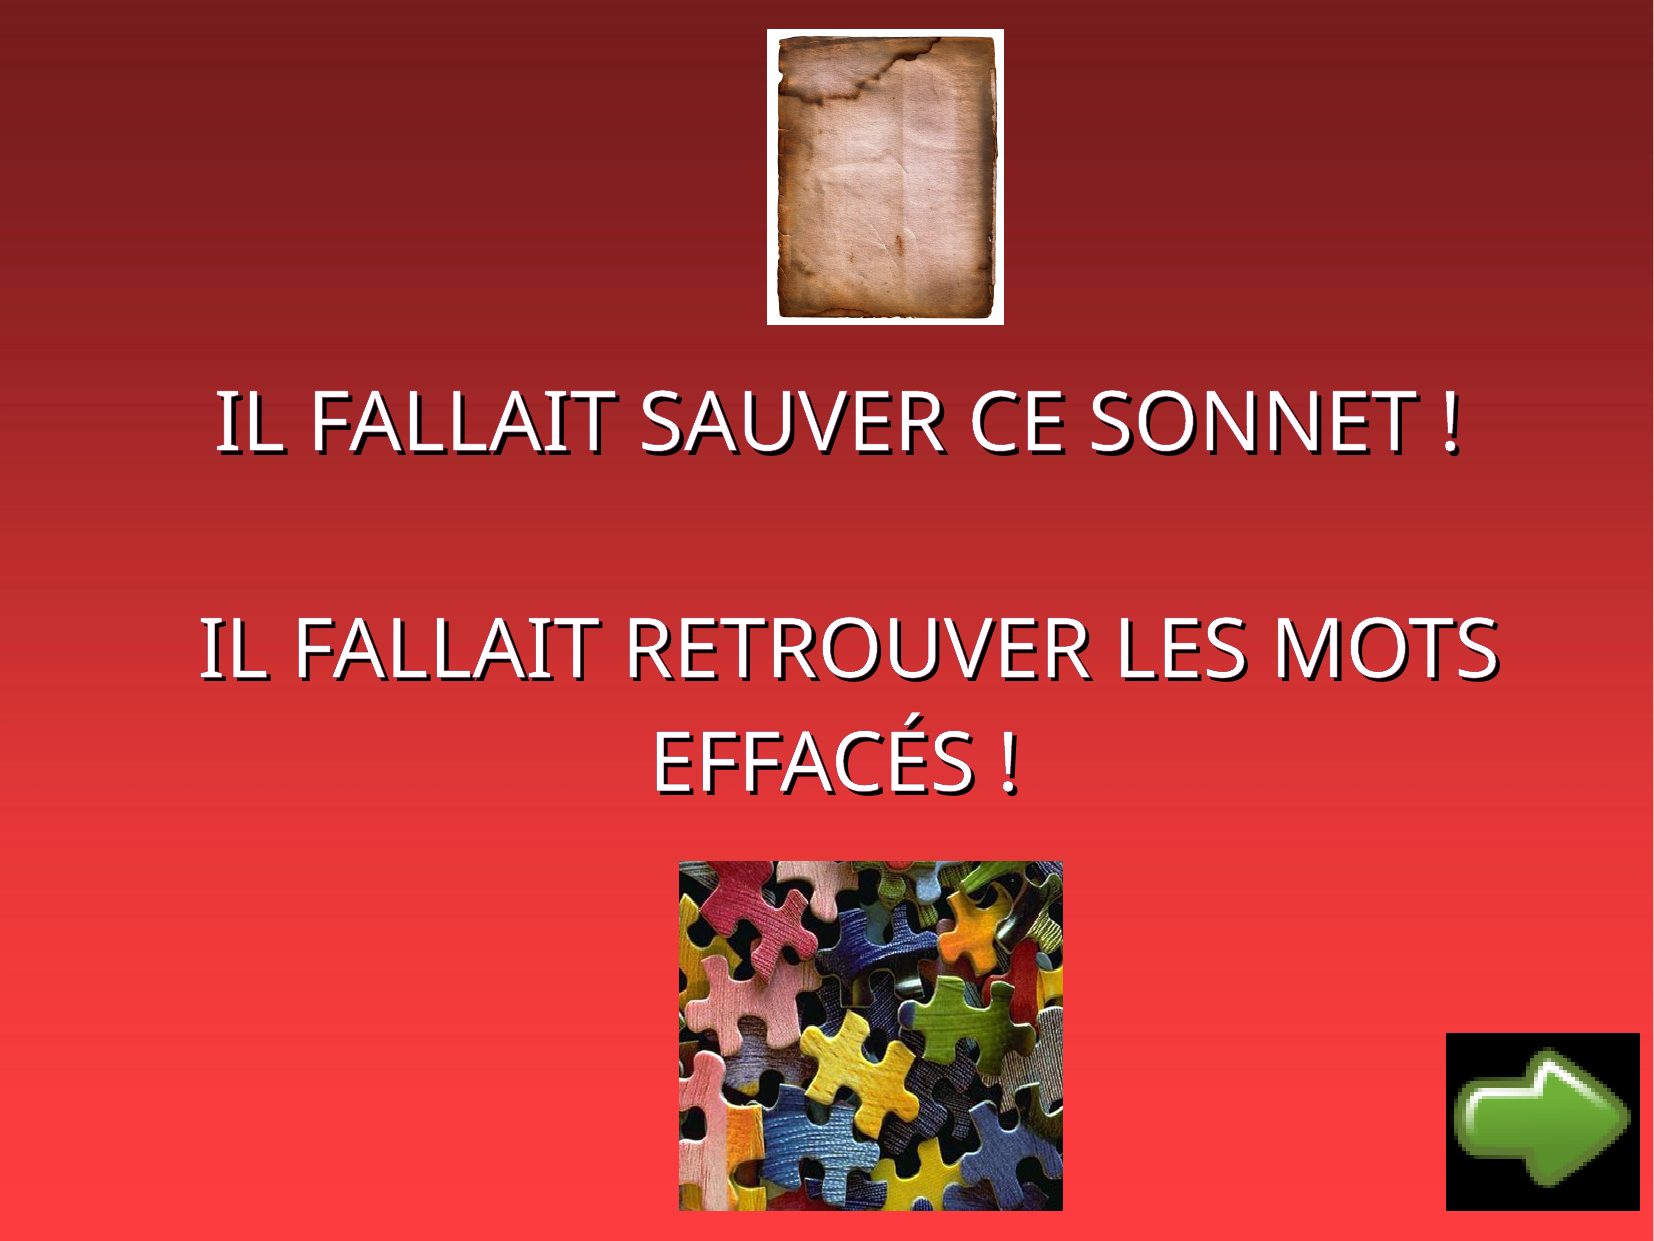

IL FALLAIT SAUVER CE SONNET !
IL FALLAIT RETROUVER LES MOTS EFFACÉS !